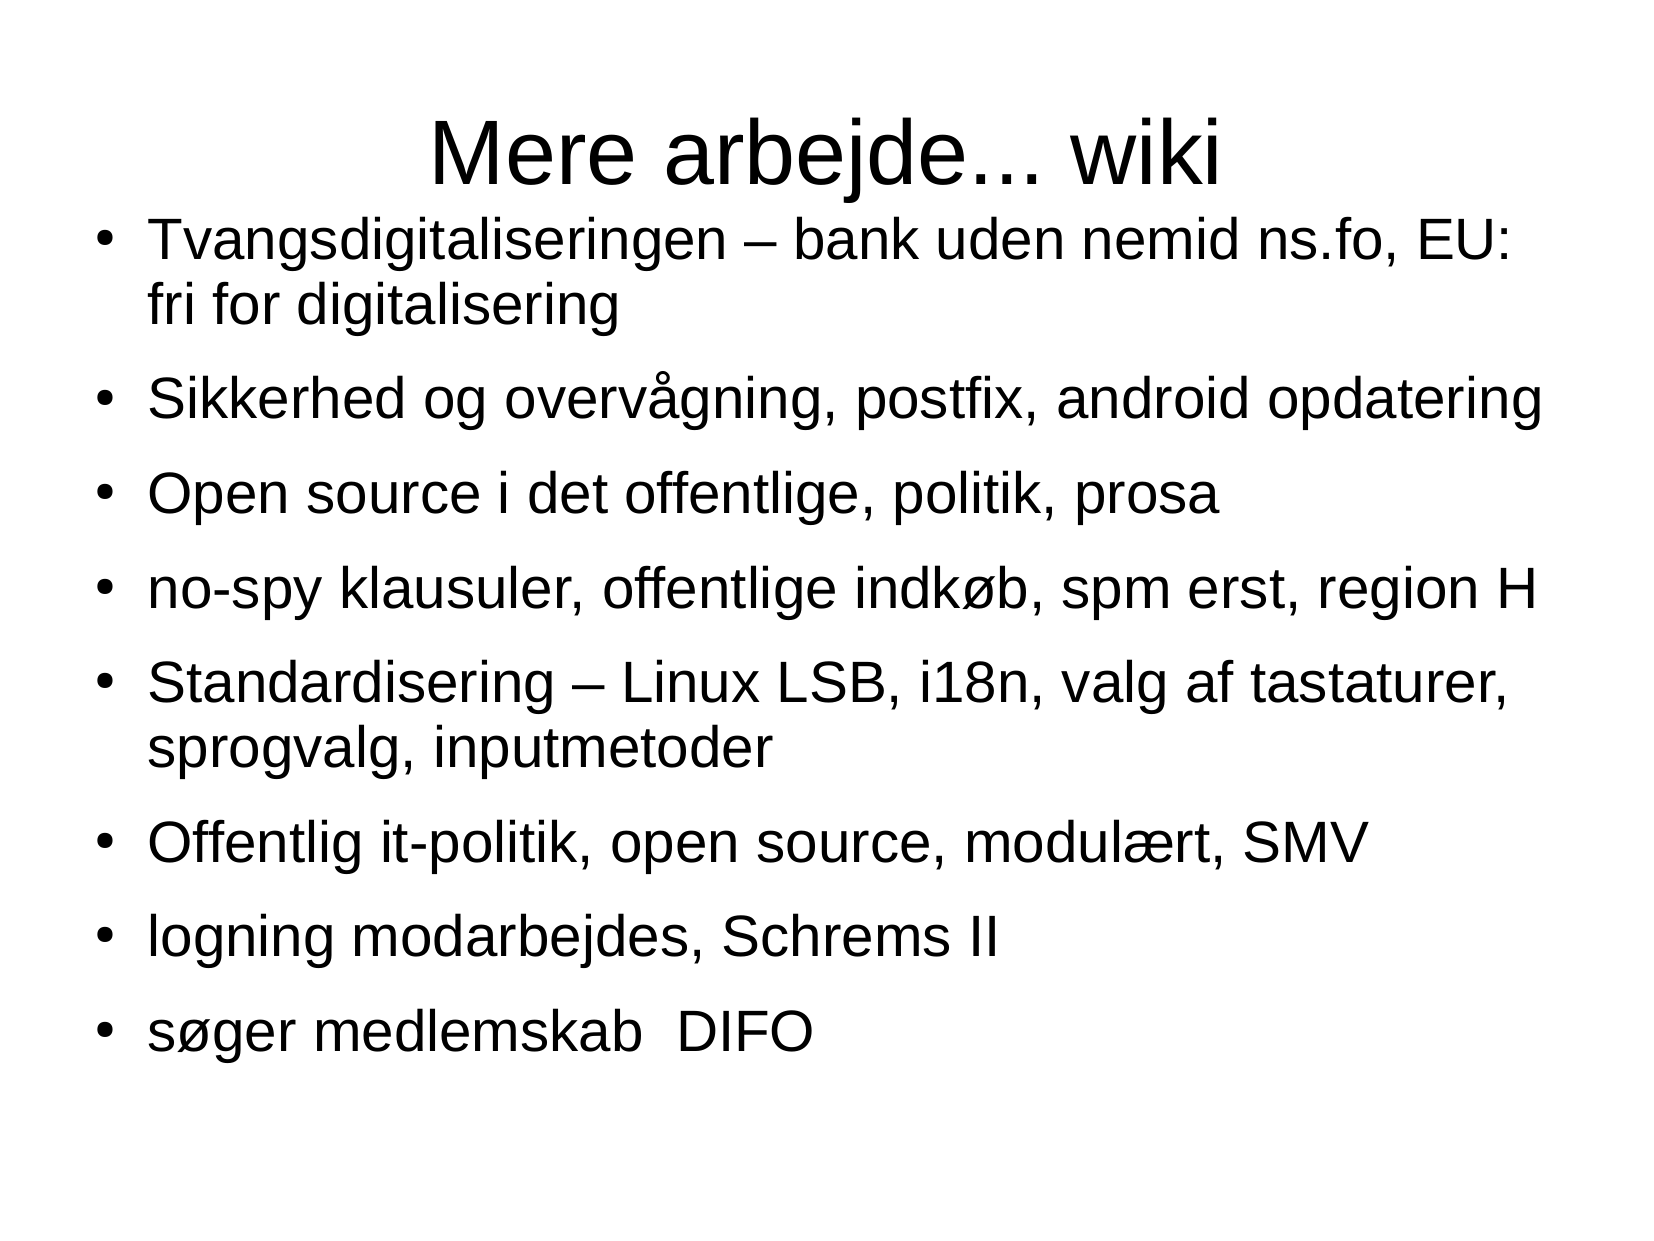

# Mere arbejde... wiki
Tvangsdigitaliseringen – bank uden nemid ns.fo, EU: fri for digitalisering
Sikkerhed og overvågning, postfix, android opdatering
Open source i det offentlige, politik, prosa
no-spy klausuler, offentlige indkøb, spm erst, region H
Standardisering – Linux LSB, i18n, valg af tastaturer, sprogvalg, inputmetoder
Offentlig it-politik, open source, modulært, SMV
logning modarbejdes, Schrems II
søger medlemskab DIFO